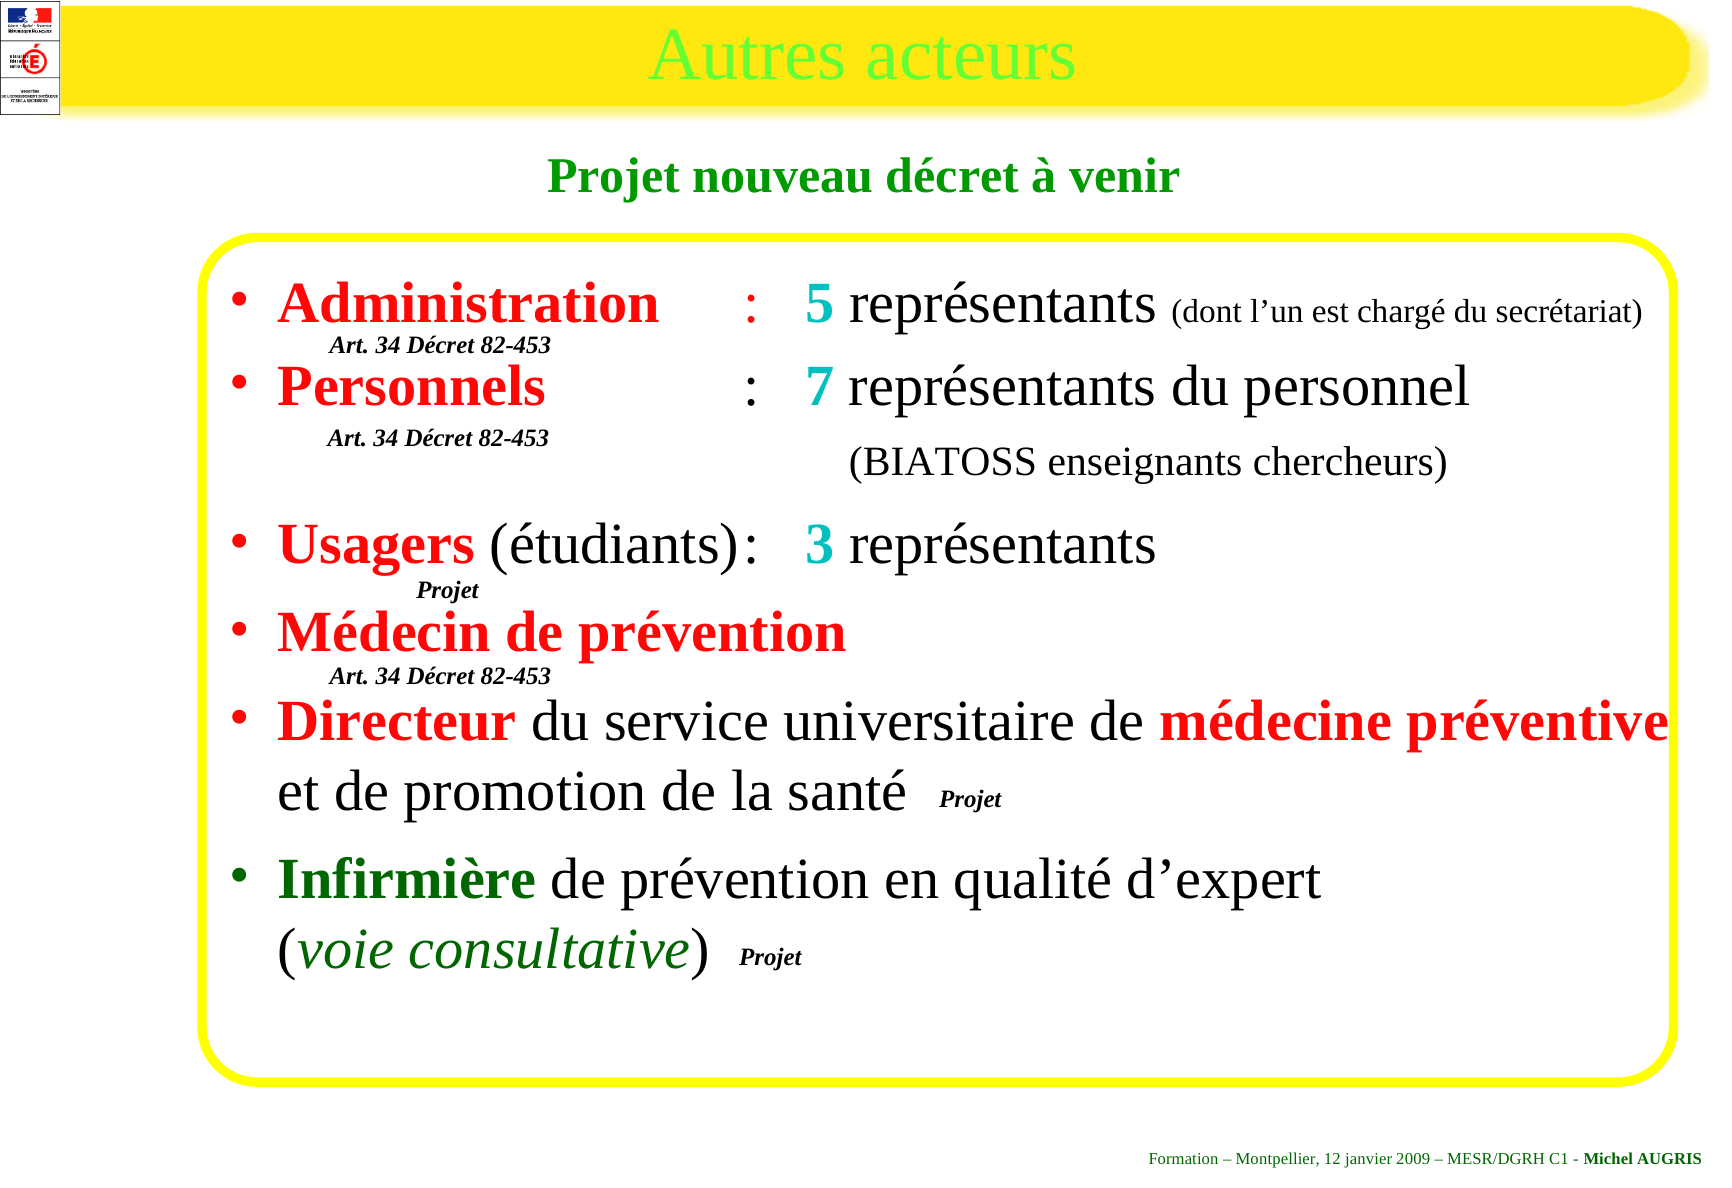

Autres acteurs
Projet nouveau décret à venir
Administration 	:	5 représentants (dont l’un est chargé du secrétariat)
Personnels 	: 	7 représentants du personnel
		 (BIATOSS enseignants chercheurs)
Usagers (étudiants)	: 	3 représentants
Médecin de prévention
Directeur du service universitaire de médecine préventive et de promotion de la santé
Infirmière de prévention en qualité d’expert
(voie consultative)
Art. 34 Décret 82-453
Art. 34 Décret 82-453
Projet
Art. 34 Décret 82-453
Projet
Projet